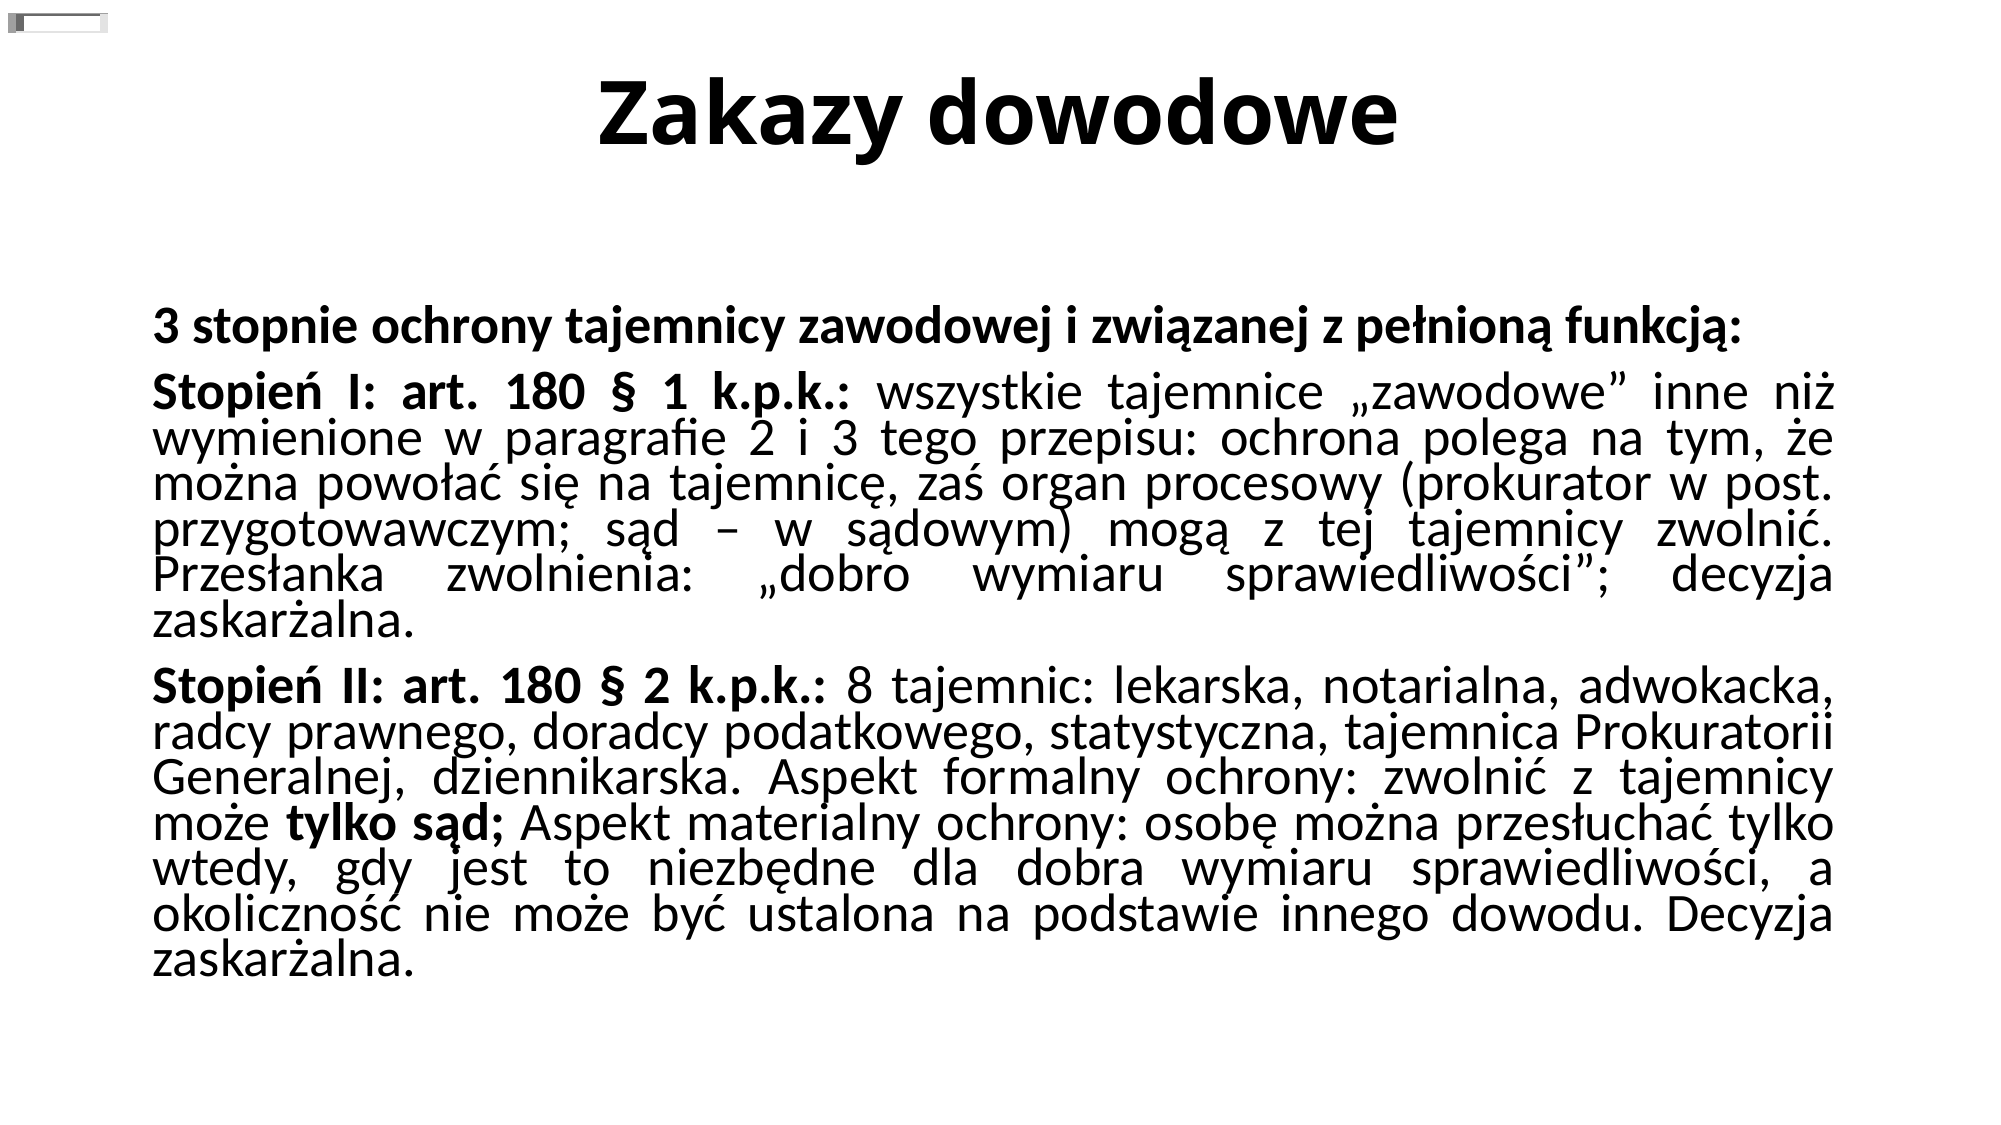

# Zakazy dowodowe
3 stopnie ochrony tajemnicy zawodowej i związanej z pełnioną funkcją:
Stopień I: art. 180 § 1 k.p.k.: wszystkie tajemnice „zawodowe” inne niż wymienione w paragrafie 2 i 3 tego przepisu: ochrona polega na tym, że można powołać się na tajemnicę, zaś organ procesowy (prokurator w post. przygotowawczym; sąd – w sądowym) mogą z tej tajemnicy zwolnić. Przesłanka zwolnienia: „dobro wymiaru sprawiedliwości”; decyzja zaskarżalna.
Stopień II: art. 180 § 2 k.p.k.: 8 tajemnic: lekarska, notarialna, adwokacka, radcy prawnego, doradcy podatkowego, statystyczna, tajemnica Prokuratorii Generalnej, dziennikarska. Aspekt formalny ochrony: zwolnić z tajemnicy może tylko sąd; Aspekt materialny ochrony: osobę można przesłuchać tylko wtedy, gdy jest to niezbędne dla dobra wymiaru sprawiedliwości, a okoliczność nie może być ustalona na podstawie innego dowodu. Decyzja zaskarżalna.